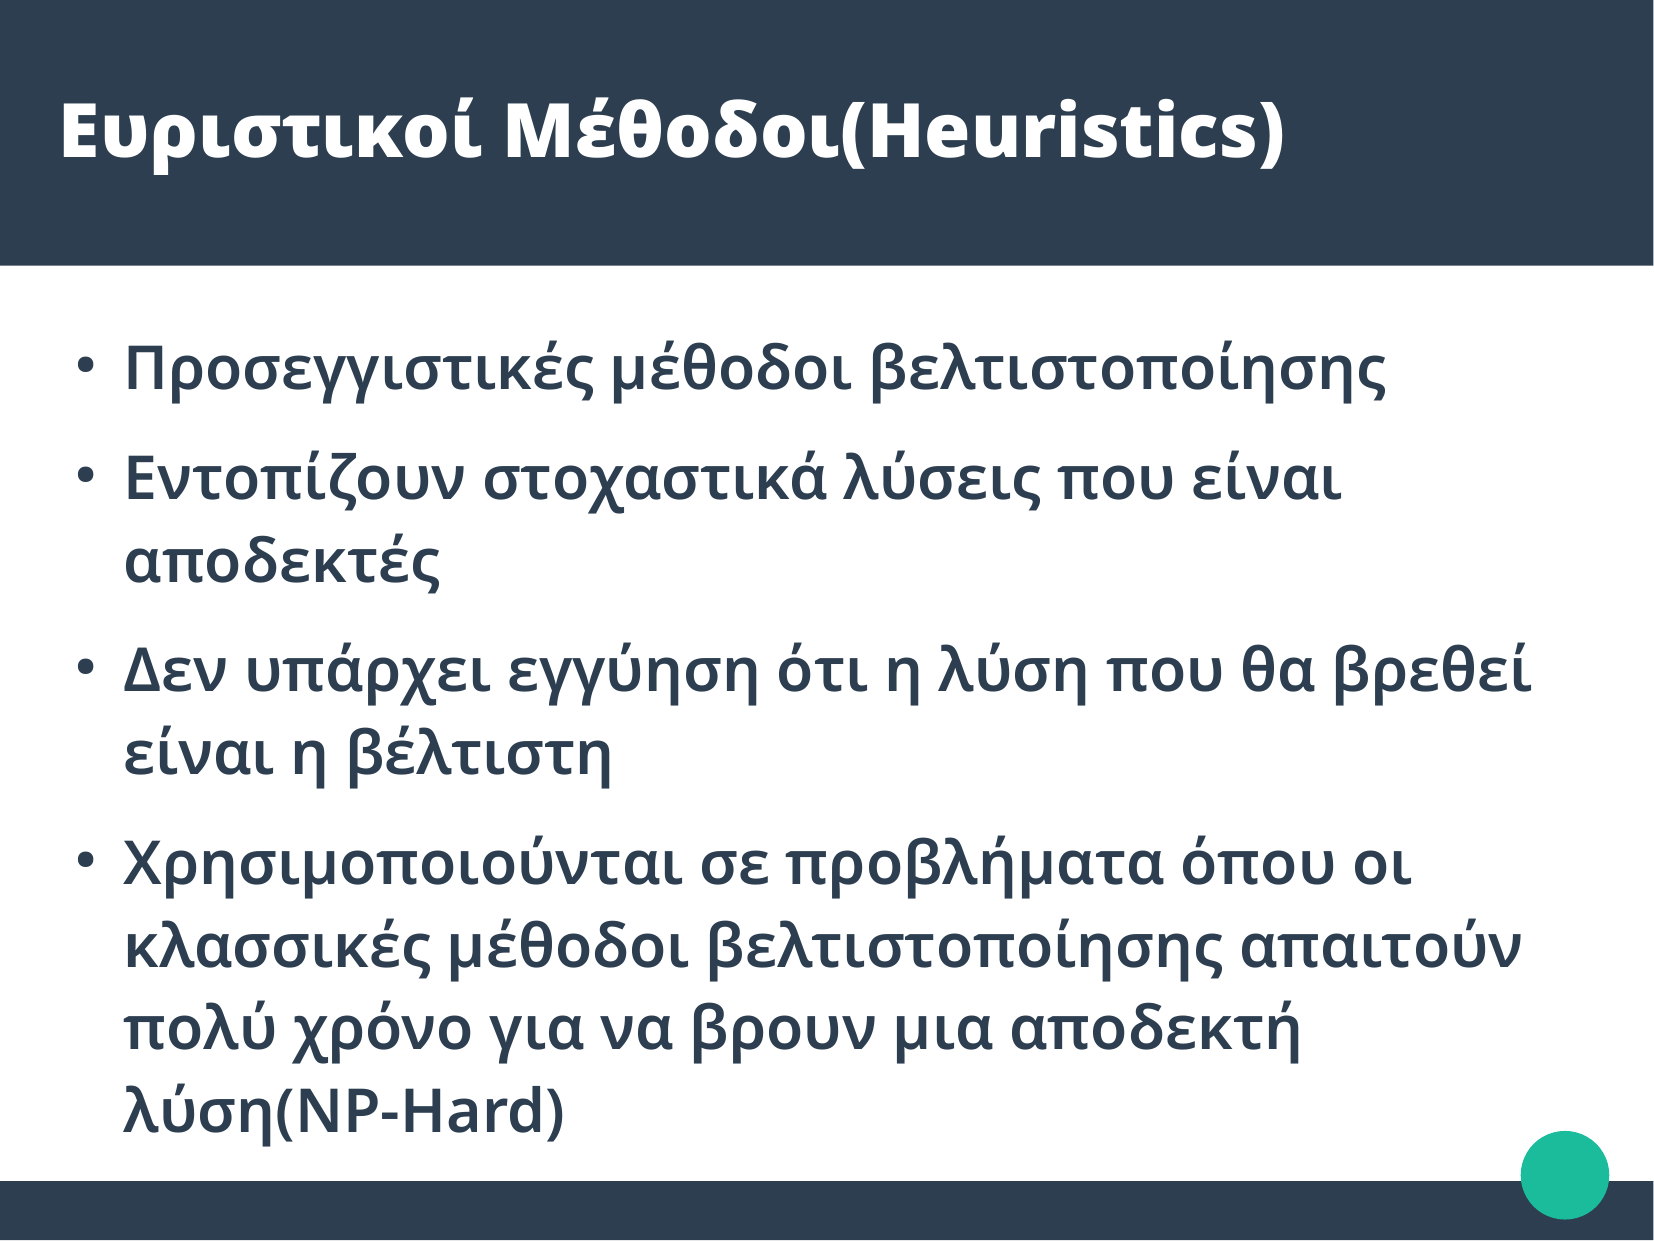

# Ευριστικοί Μέθοδοι(Heuristics)
Προσεγγιστικές μέθοδοι βελτιστοποίησης
Εντοπίζουν στοχαστικά λύσεις που είναι αποδεκτές
Δεν υπάρχει εγγύηση ότι η λύση που θα βρεθεί είναι η βέλτιστη
Χρησιμοποιούνται σε προβλήματα όπου οι κλασσικές μέθοδοι βελτιστοποίησης απαιτούν πολύ χρόνο για να βρουν μια αποδεκτή λύση(NP-Hard)